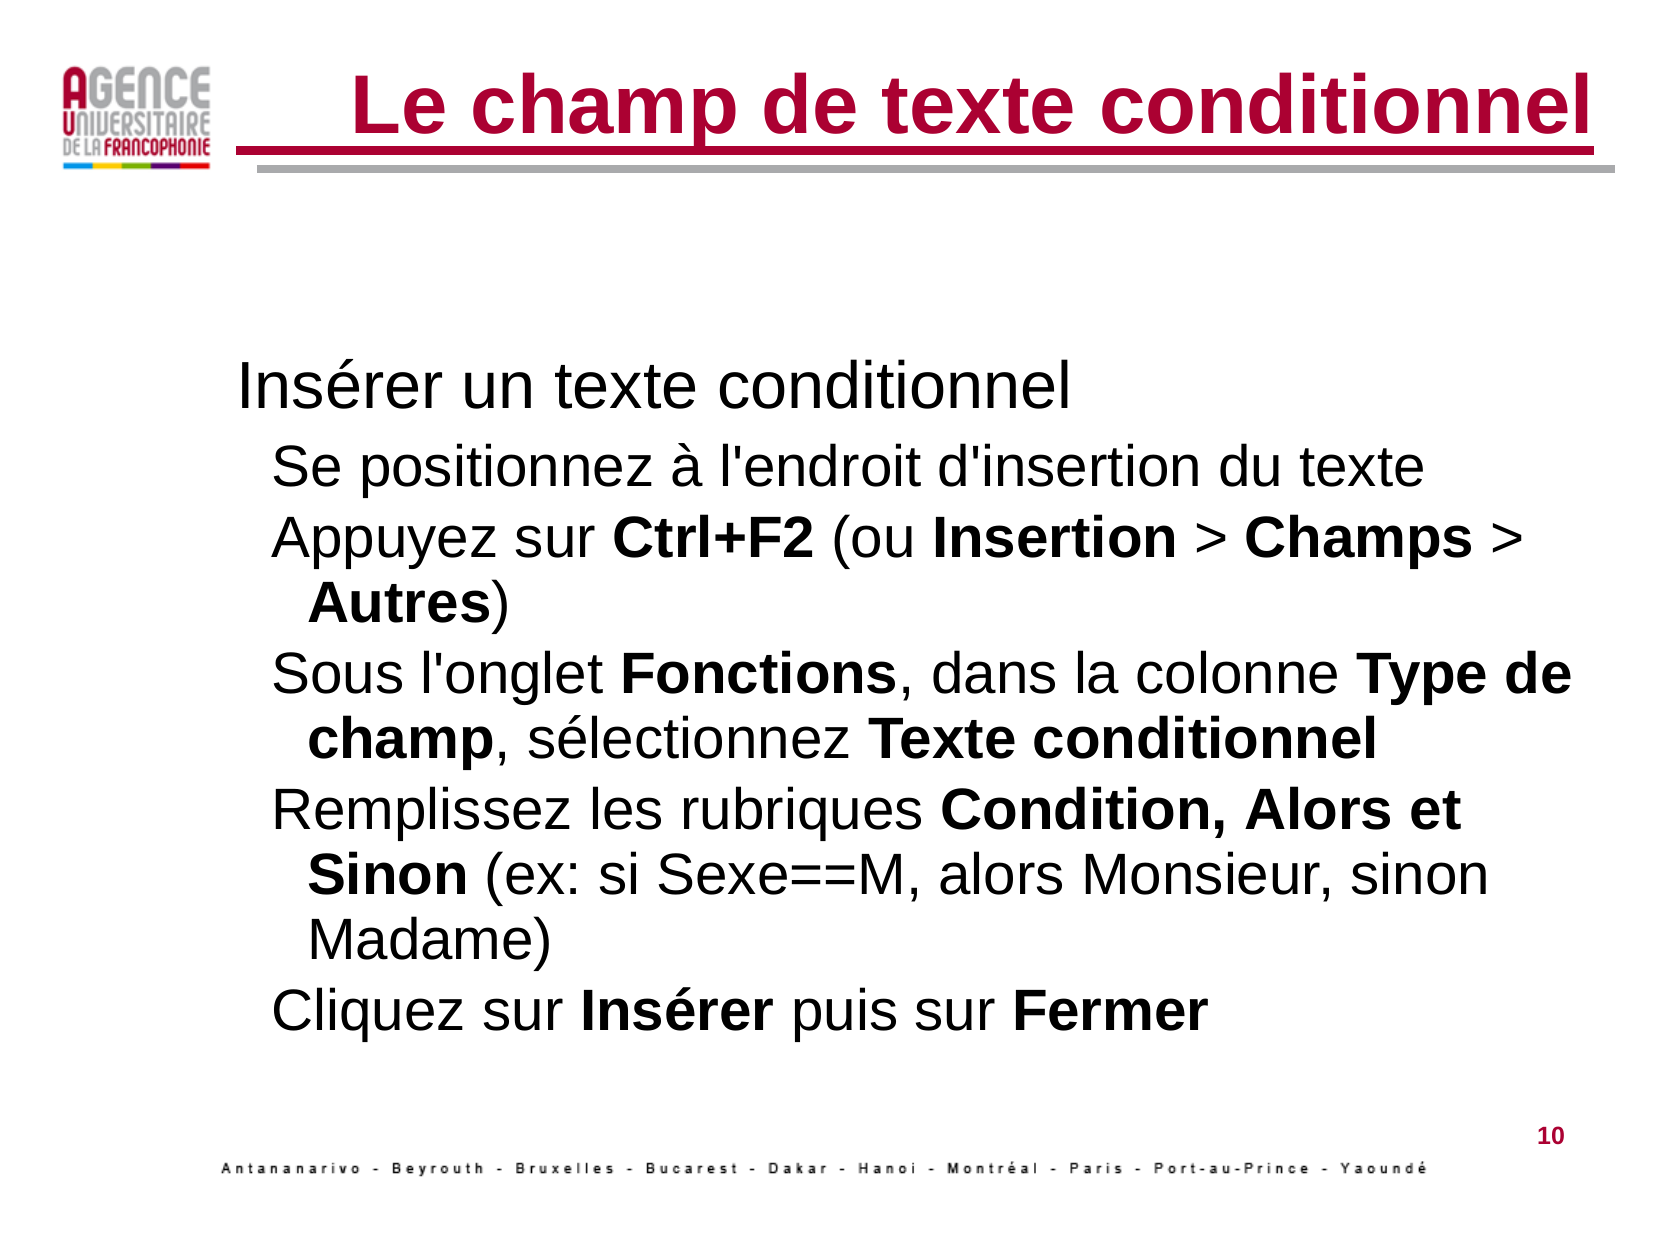

# Le champ de texte conditionnel
Insérer un texte conditionnel
Se positionnez à l'endroit d'insertion du texte
Appuyez sur Ctrl+F2 (ou Insertion > Champs > Autres)
Sous l'onglet Fonctions, dans la colonne Type de champ, sélectionnez Texte conditionnel
Remplissez les rubriques Condition, Alors et Sinon (ex: si Sexe==M, alors Monsieur, sinon Madame)
Cliquez sur Insérer puis sur Fermer
10